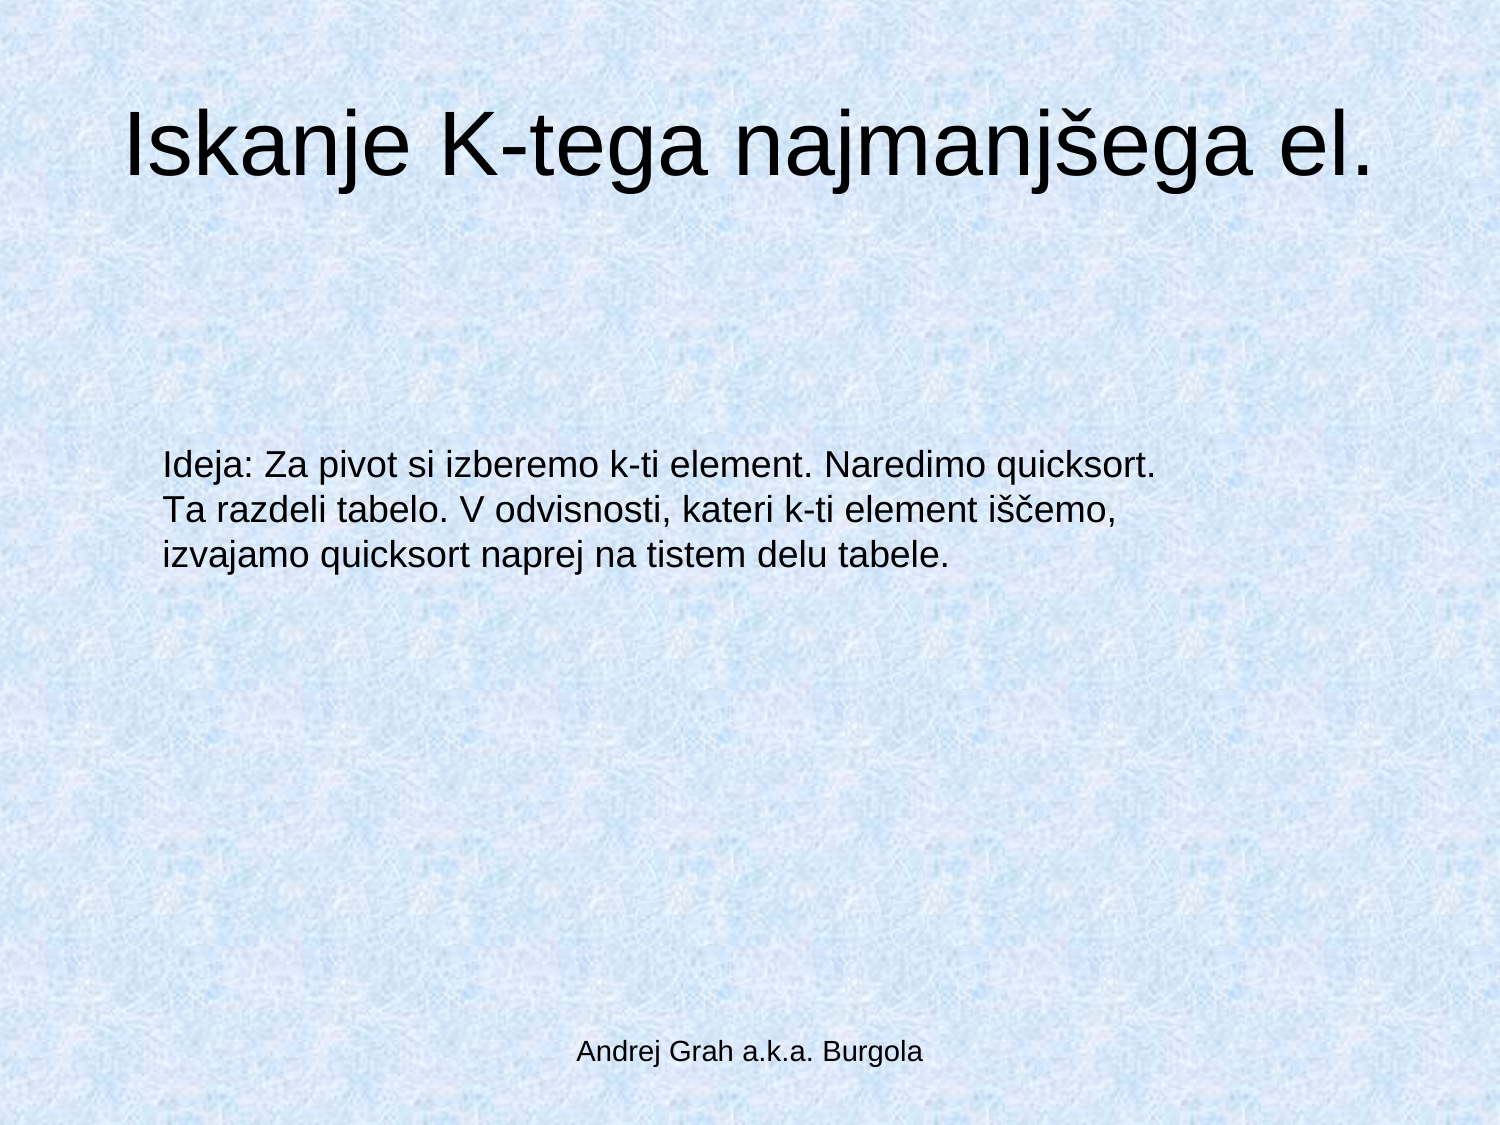

# Iskanje K-tega najmanjšega el.
Ideja: Za pivot si izberemo k-ti element. Naredimo quicksort. Ta razdeli tabelo. V odvisnosti, kateri k-ti element iščemo, izvajamo quicksort naprej na tistem delu tabele.
Andrej Grah a.k.a. Burgola